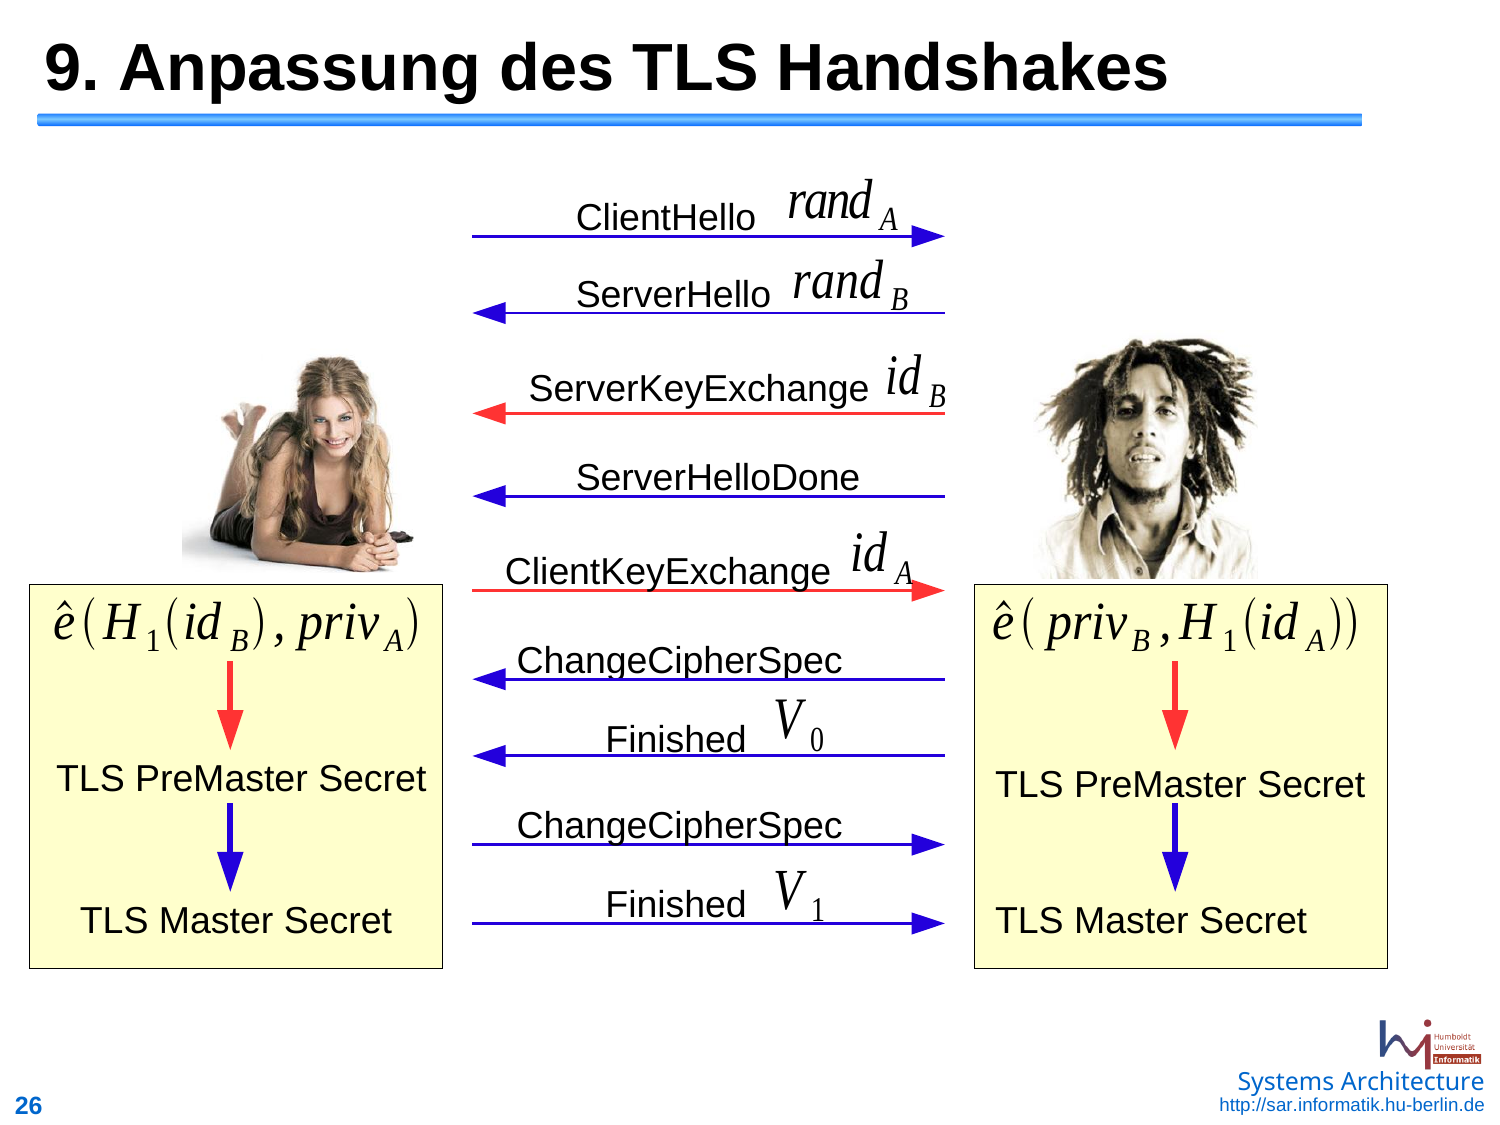

# 9. Anpassung des TLS Handshakes
ClientHello
ServerHello
ServerKeyExchange
ServerHelloDone
ClientKeyExchange
ChangeCipherSpec
Finished
TLS PreMaster Secret
TLS PreMaster Secret
ChangeCipherSpec
Finished
TLS Master Secret
TLS Master Secret